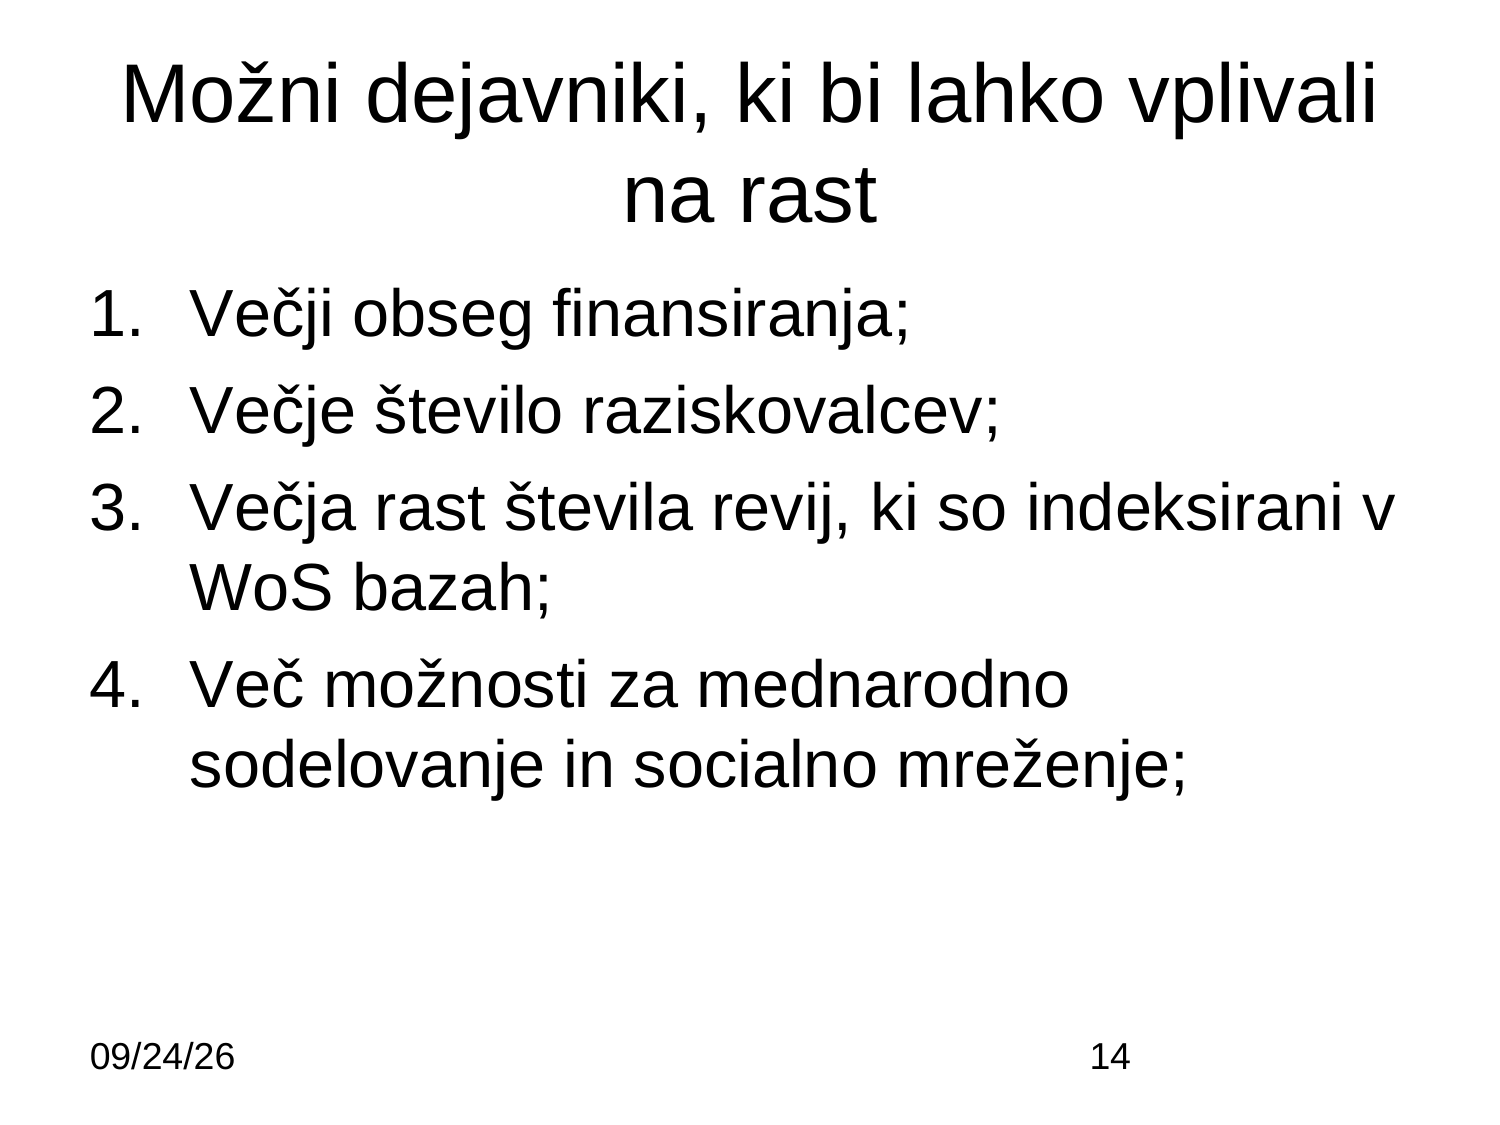

# Možni dejavniki, ki bi lahko vplivali na rast
Večji obseg finansiranja;
Večje število raziskovalcev;
Večja rast števila revij, ki so indeksirani v WoS bazah;
Več možnosti za mednarodno sodelovanje in socialno mreženje;
14